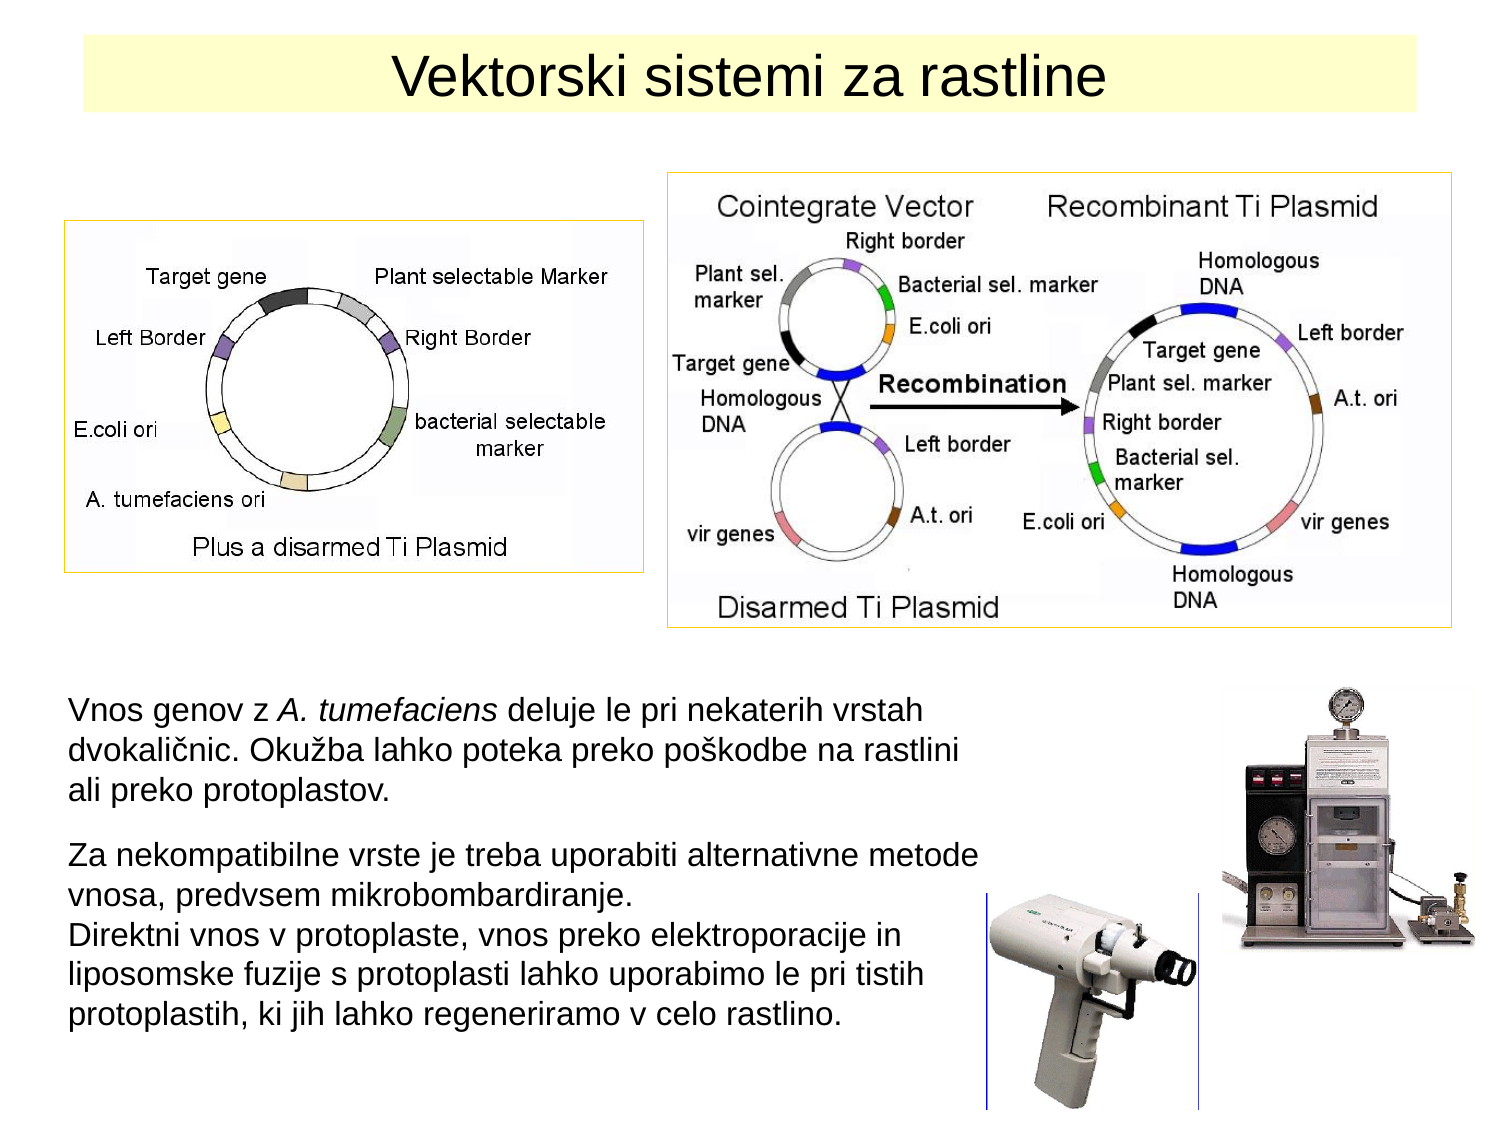

Vektorski sistemi za rastline
Vnos genov z A. tumefaciens deluje le pri nekaterih vrstah dvokaličnic. Okužba lahko poteka preko poškodbe na rastlini ali preko protoplastov.
Za nekompatibilne vrste je treba uporabiti alternativne metode vnosa, predvsem mikrobombardiranje.
Direktni vnos v protoplaste, vnos preko elektroporacije in liposomske fuzije s protoplasti lahko uporabimo le pri tistih protoplastih, ki jih lahko regeneriramo v celo rastlino.